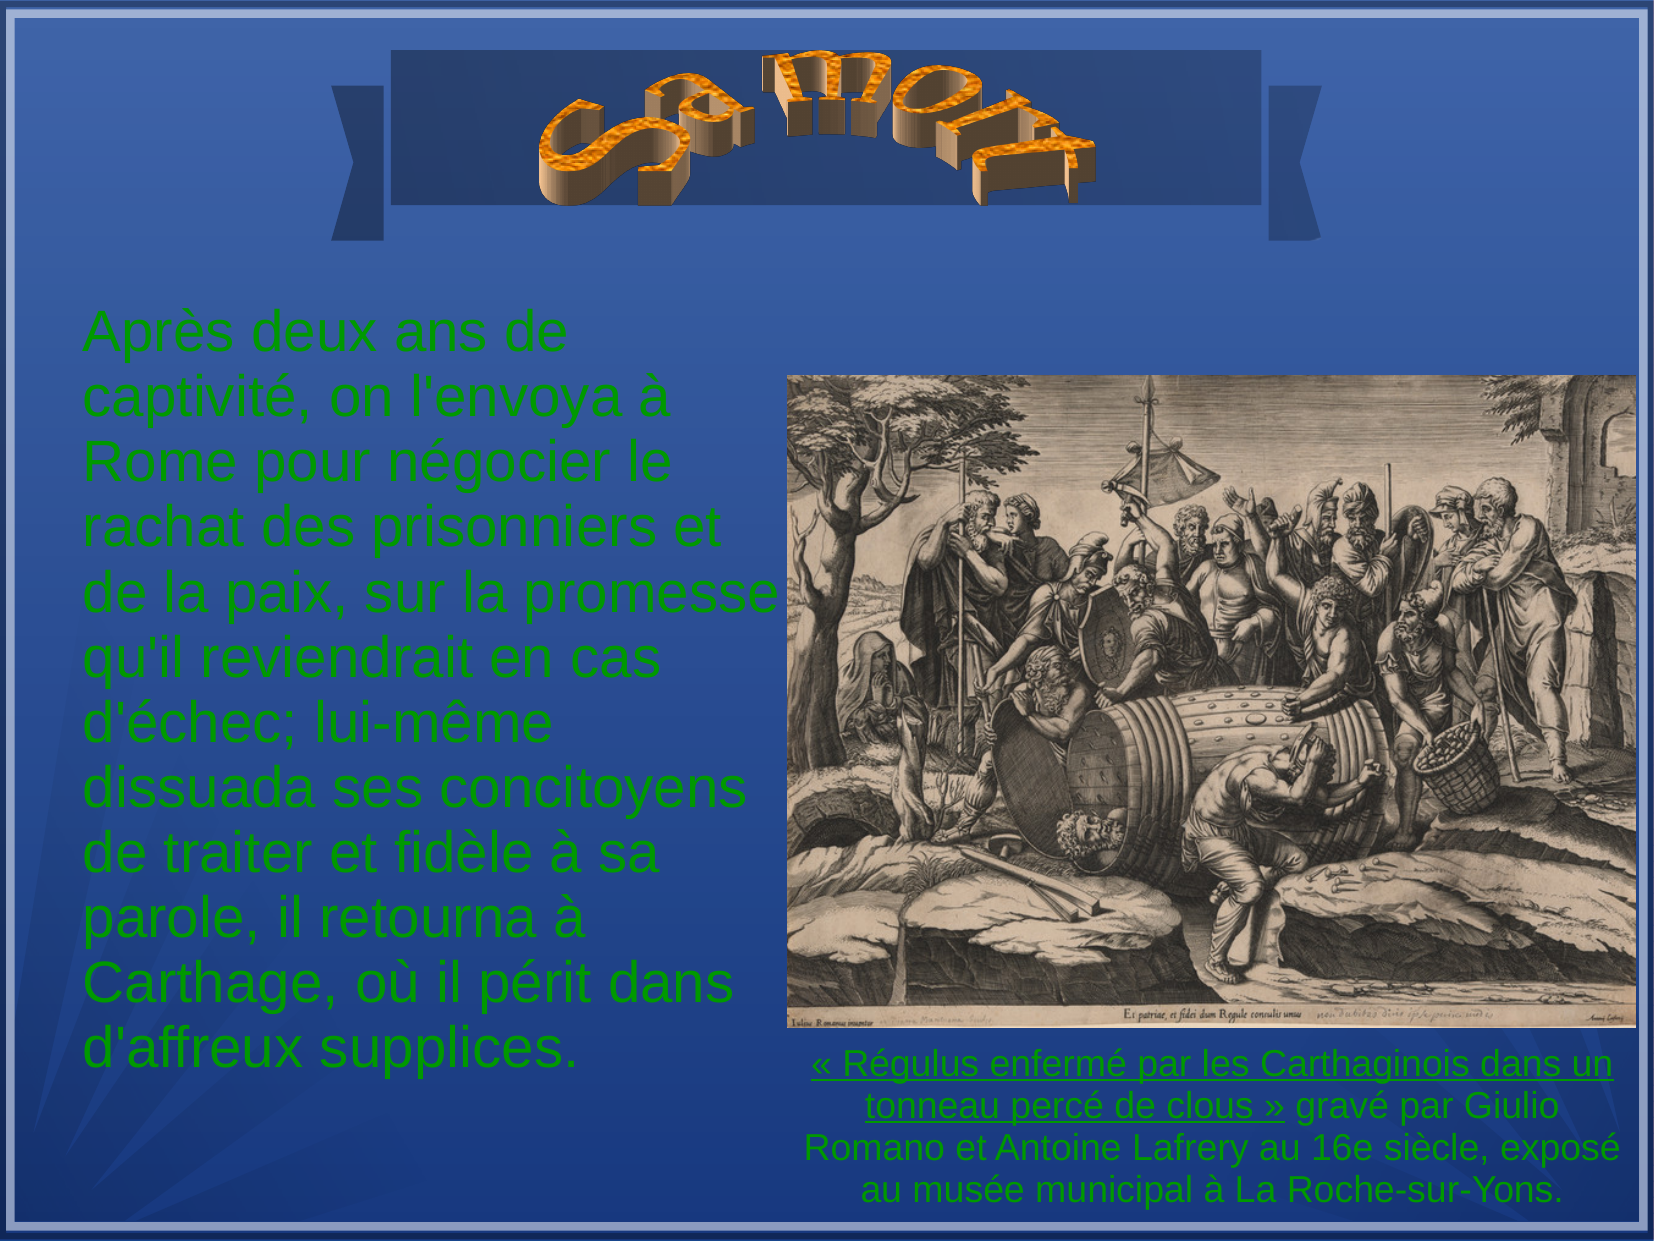

Sa mort
# Après deux ans de captivité, on l'envoya à Rome pour négocier le rachat des prisonniers et de la paix, sur la promesse qu'il reviendrait en cas d'échec; lui-même dissuada ses concitoyens de traiter et fidèle à sa parole, il retourna à Carthage, où il périt dans d'affreux supplices.
« Régulus enfermé par les Carthaginois dans un tonneau percé de clous » gravé par Giulio Romano et Antoine Lafrery au 16e siècle, exposé au musée municipal à La Roche-sur-Yons.
risdmuseum.org/manual/292_diana_mantuana_renaissance_engraver